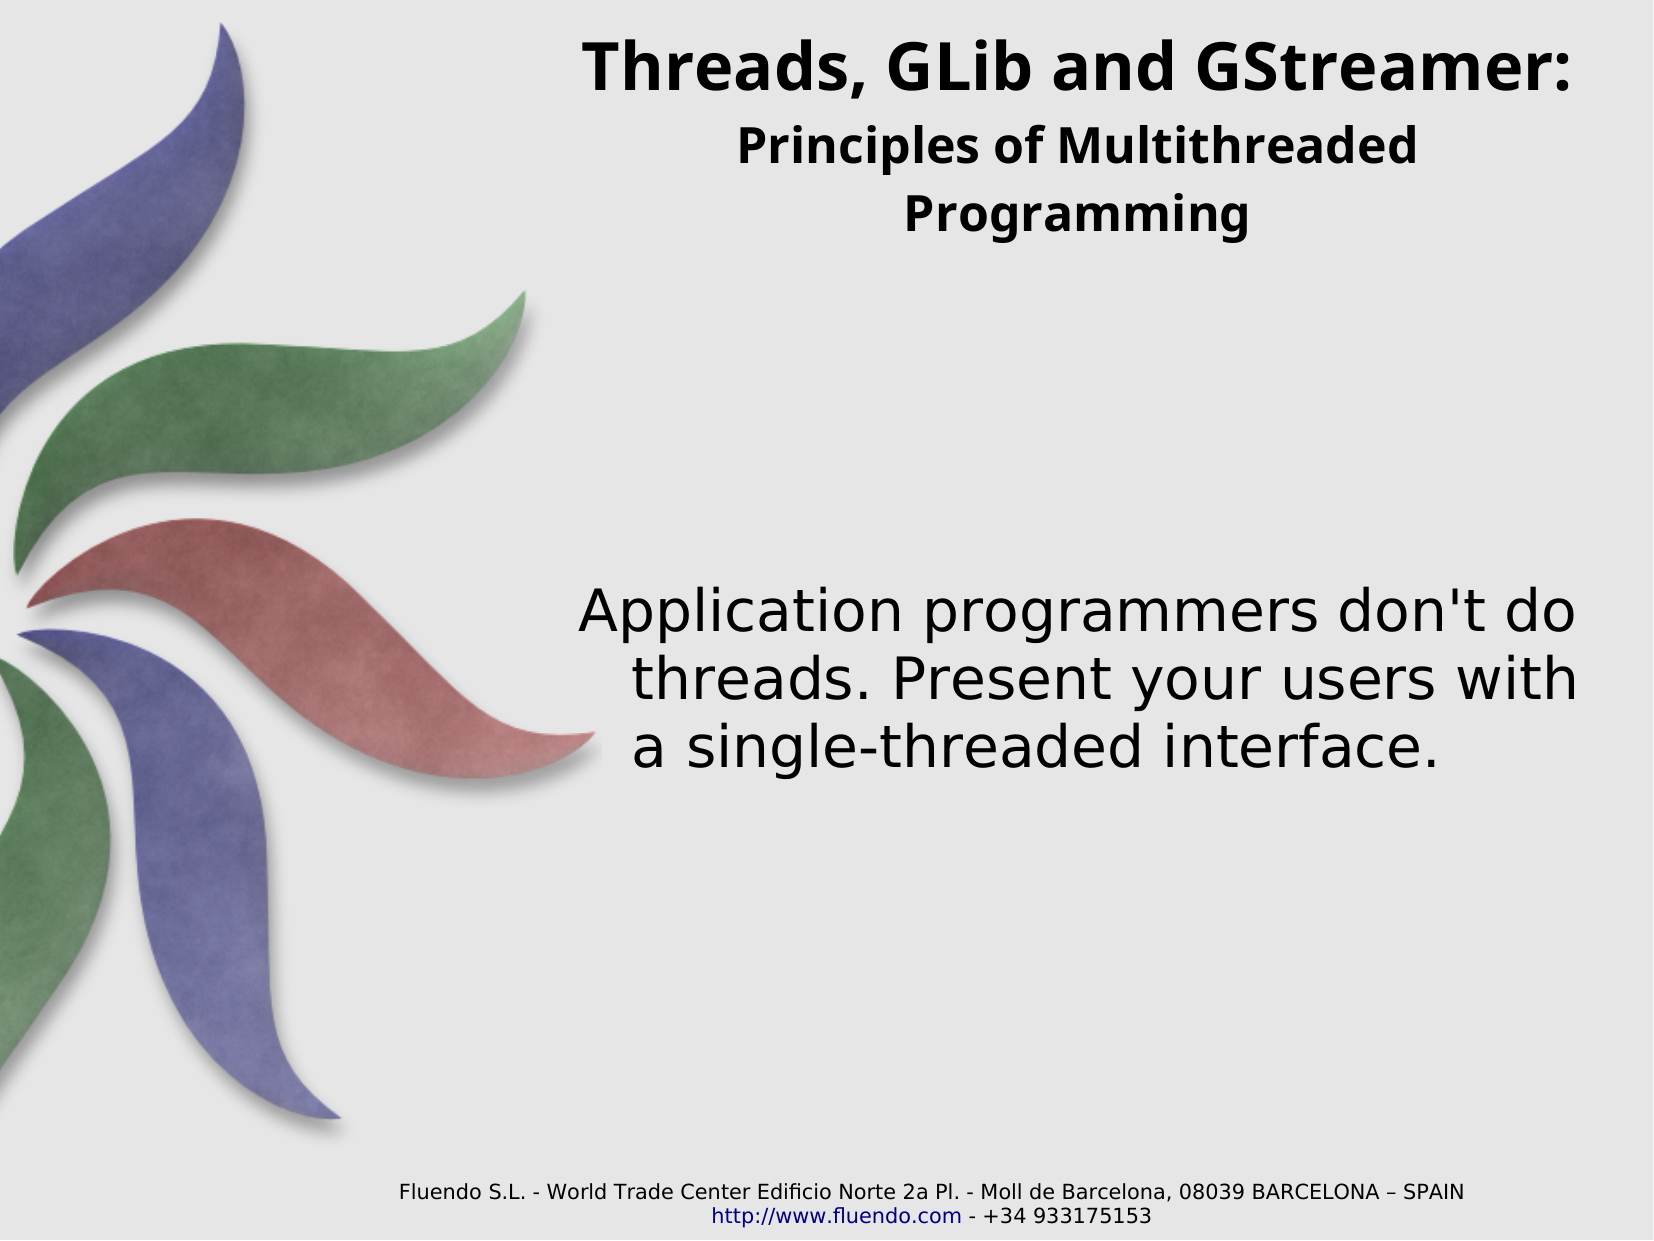

# Threads, GLib and GStreamer: Principles of Multithreaded Programming
Application programmers don't do threads. Present your users with a single-threaded interface.